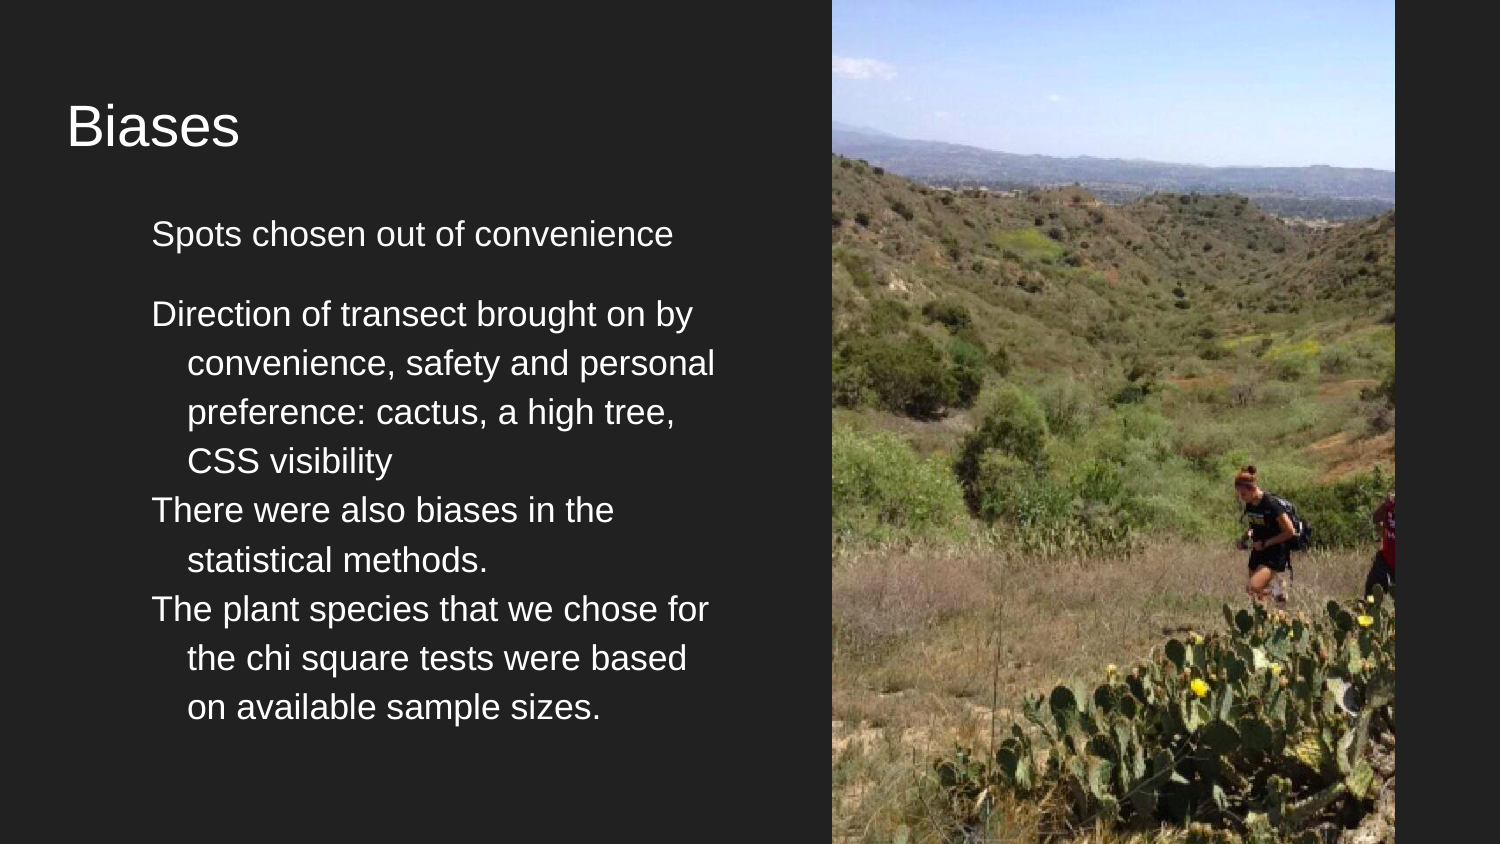

# Biases
Spots chosen out of convenience
Direction of transect brought on by convenience, safety and personal preference: cactus, a high tree, CSS visibility
There were also biases in the statistical methods.
The plant species that we chose for the chi square tests were based on available sample sizes.